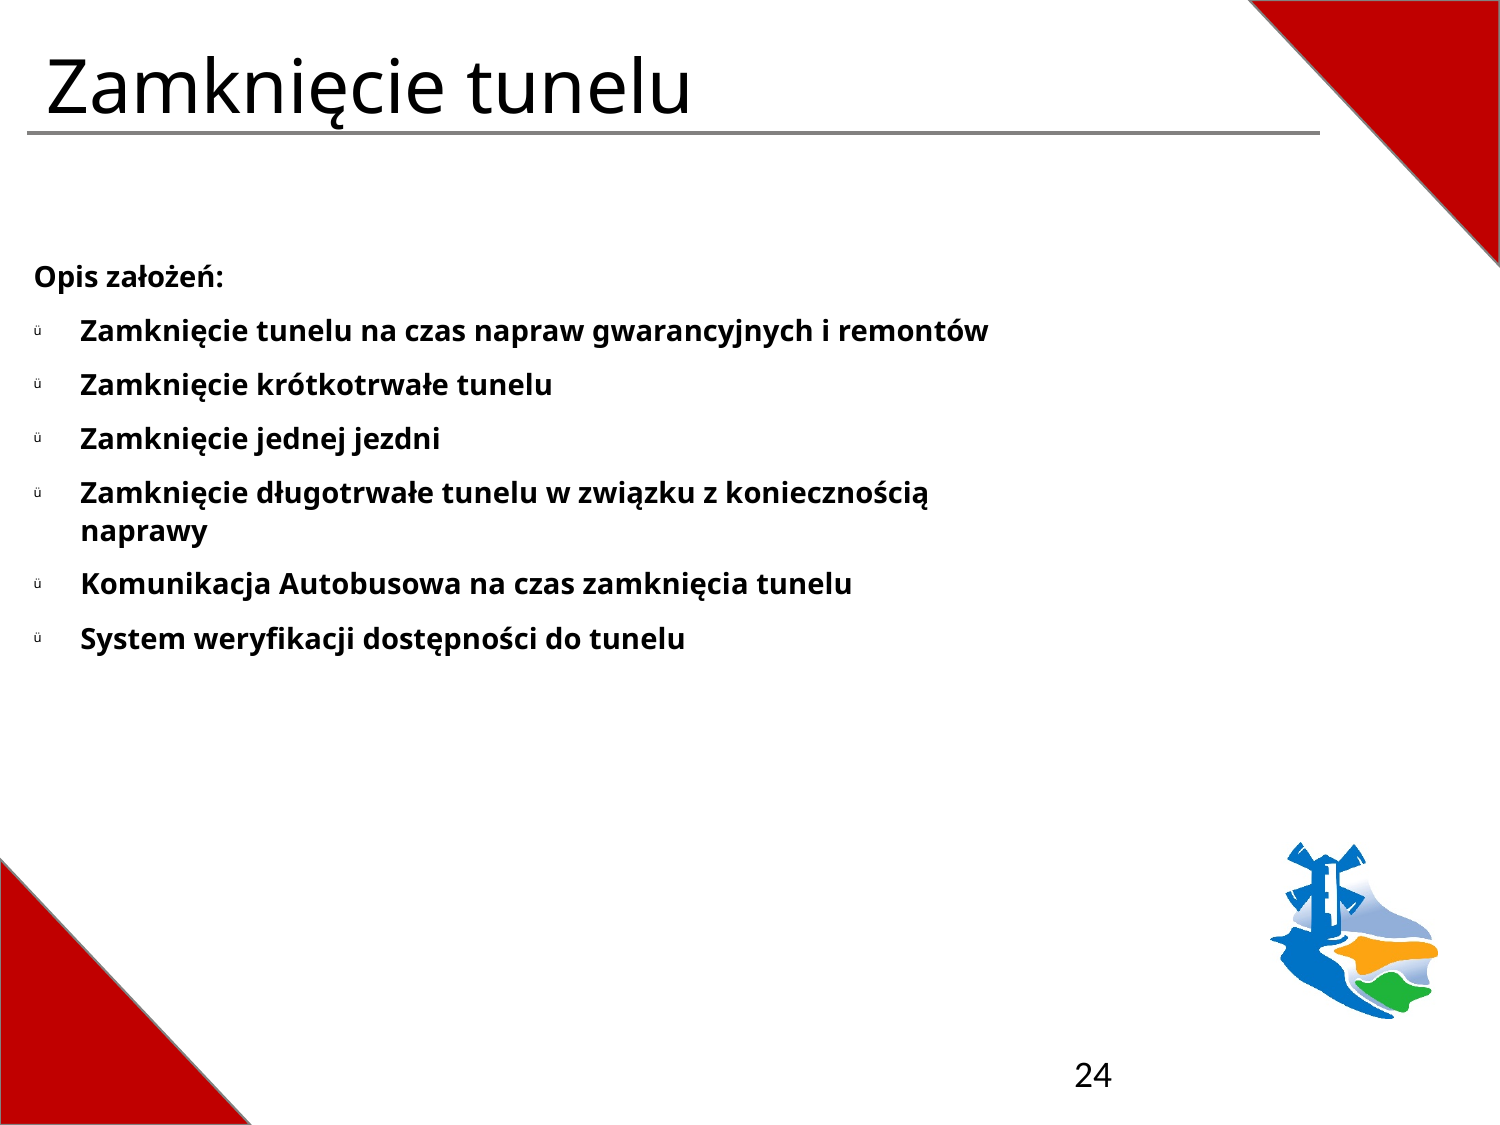

Zamknięcie tunelu
Opis założeń:
Zamknięcie tunelu na czas napraw gwarancyjnych i remontów
Zamknięcie krótkotrwałe tunelu
Zamknięcie jednej jezdni
Zamknięcie długotrwałe tunelu w związku z koniecznością naprawy
Komunikacja Autobusowa na czas zamknięcia tunelu
System weryfikacji dostępności do tunelu